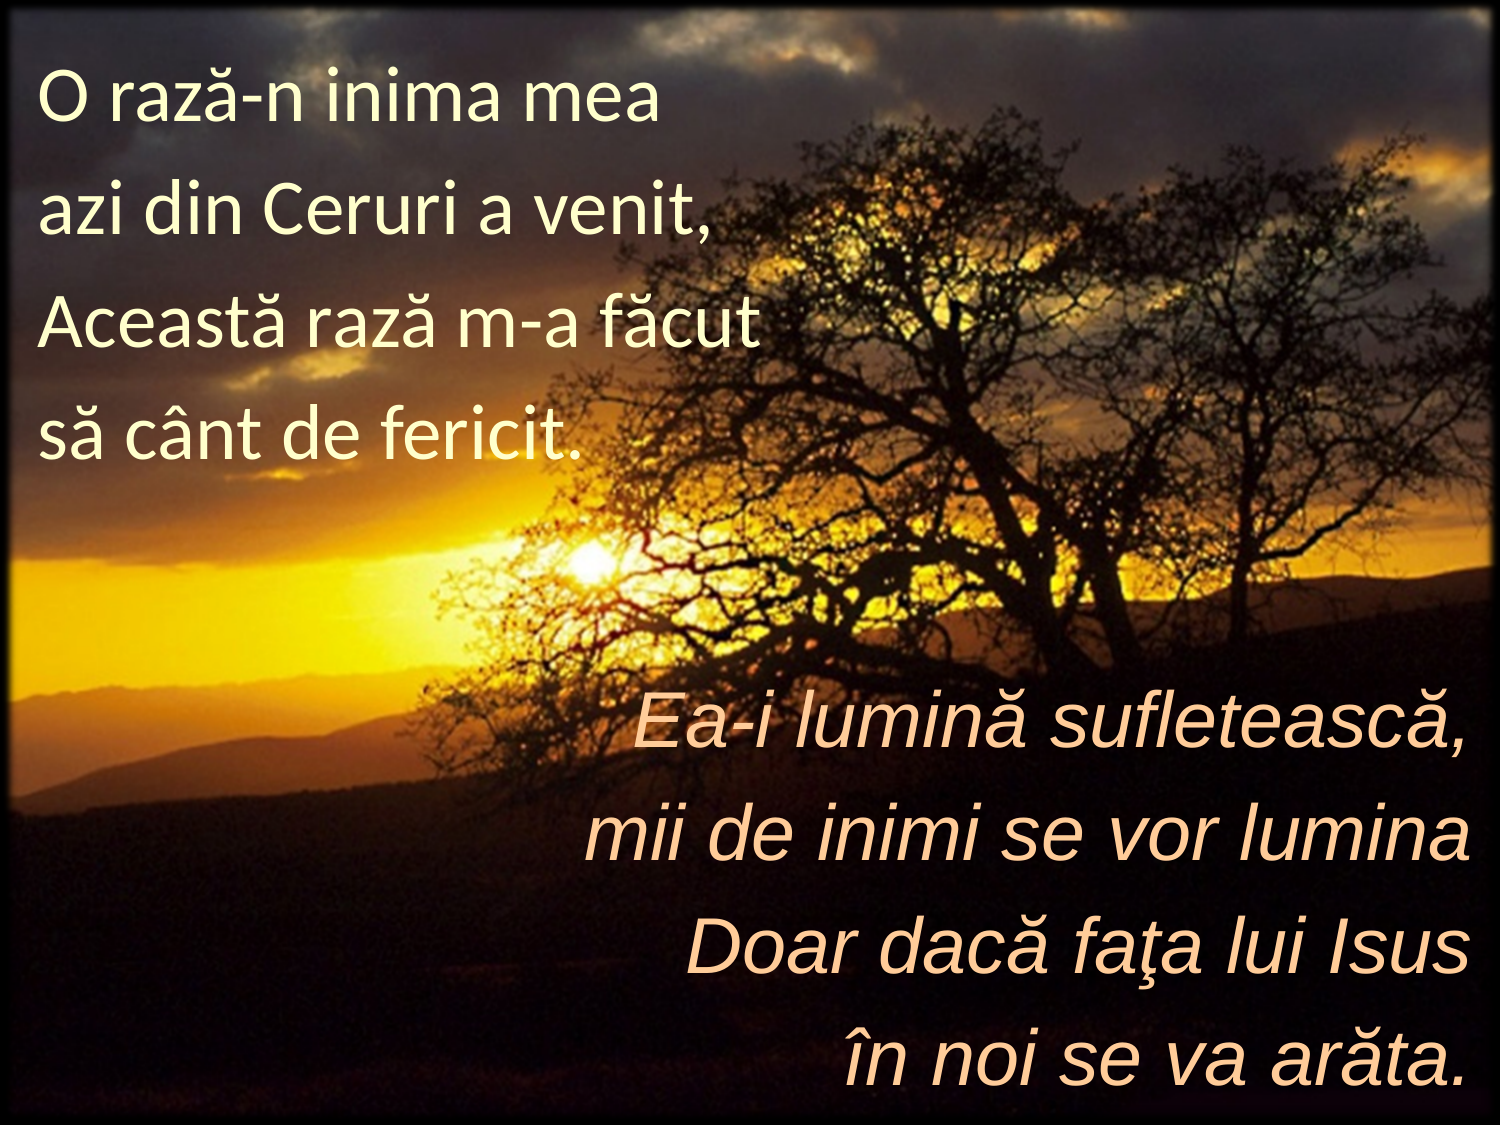

# O rază-n inima mea
azi din Ceruri a venit,
Această rază m-a făcut
să cânt de fericit.
Ea-i lumină sufletească,
mii de inimi se vor lumina
Doar dacă faţa lui Isus
în noi se va arăta.